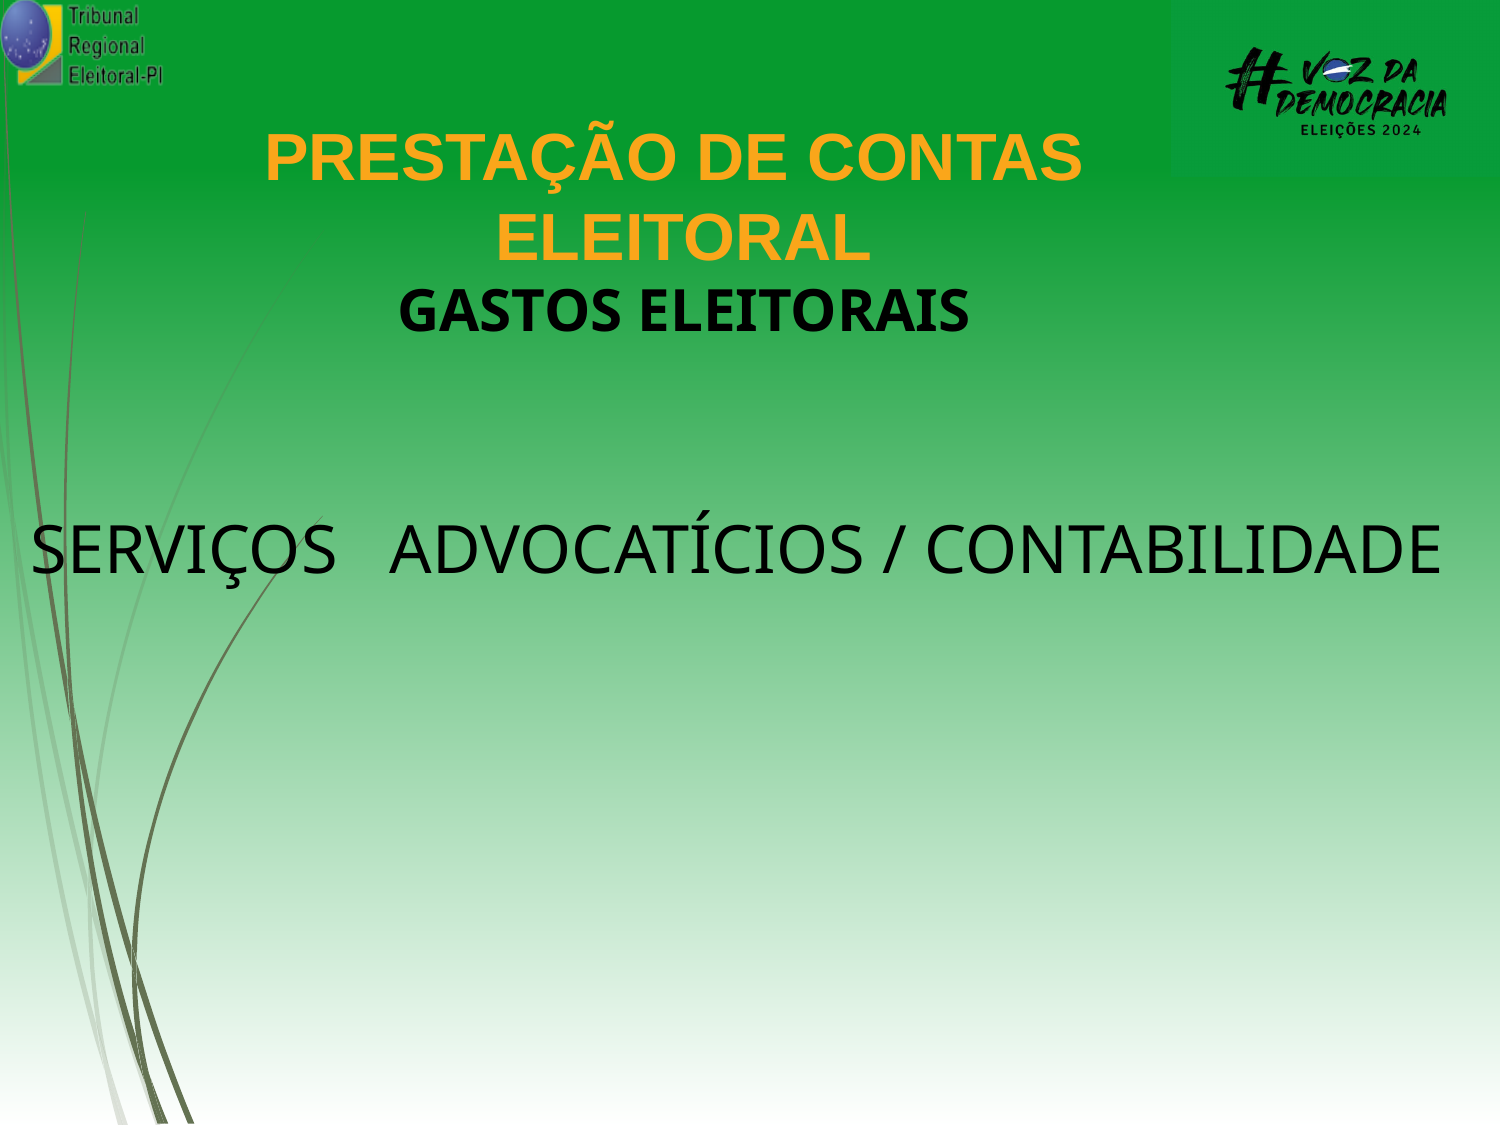

PRESTAÇÃO DE CONTAS
ELEITORAL
GASTOS ELEITORAIS
SERVIÇOS ADVOCATÍCIOS / CONTABILIDADE